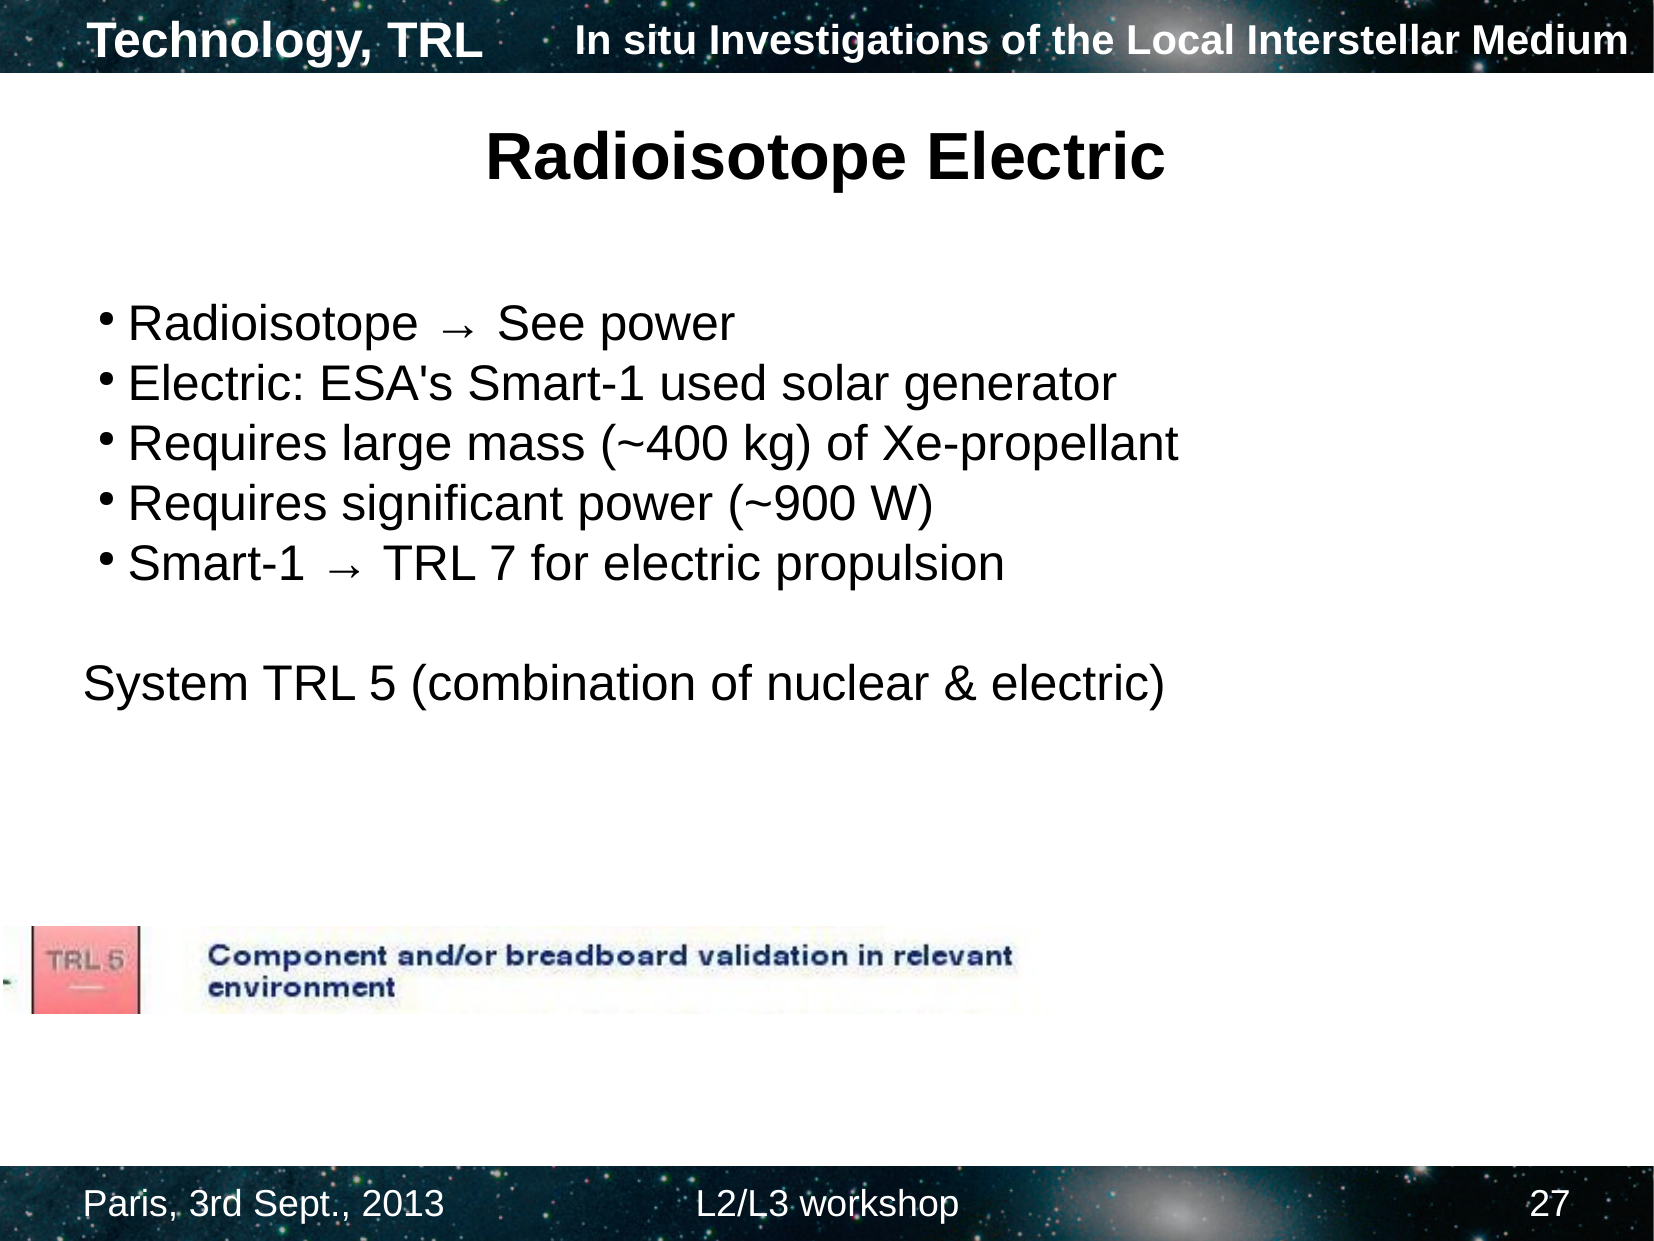

Technology, TRL
Radioisotope Electric
Radioisotope → See power
Electric: ESA's Smart-1 used solar generator
Requires large mass (~400 kg) of Xe-propellant
Requires significant power (~900 W)
Smart-1 → TRL 7 for electric propulsion
System TRL 5 (combination of nuclear & electric)